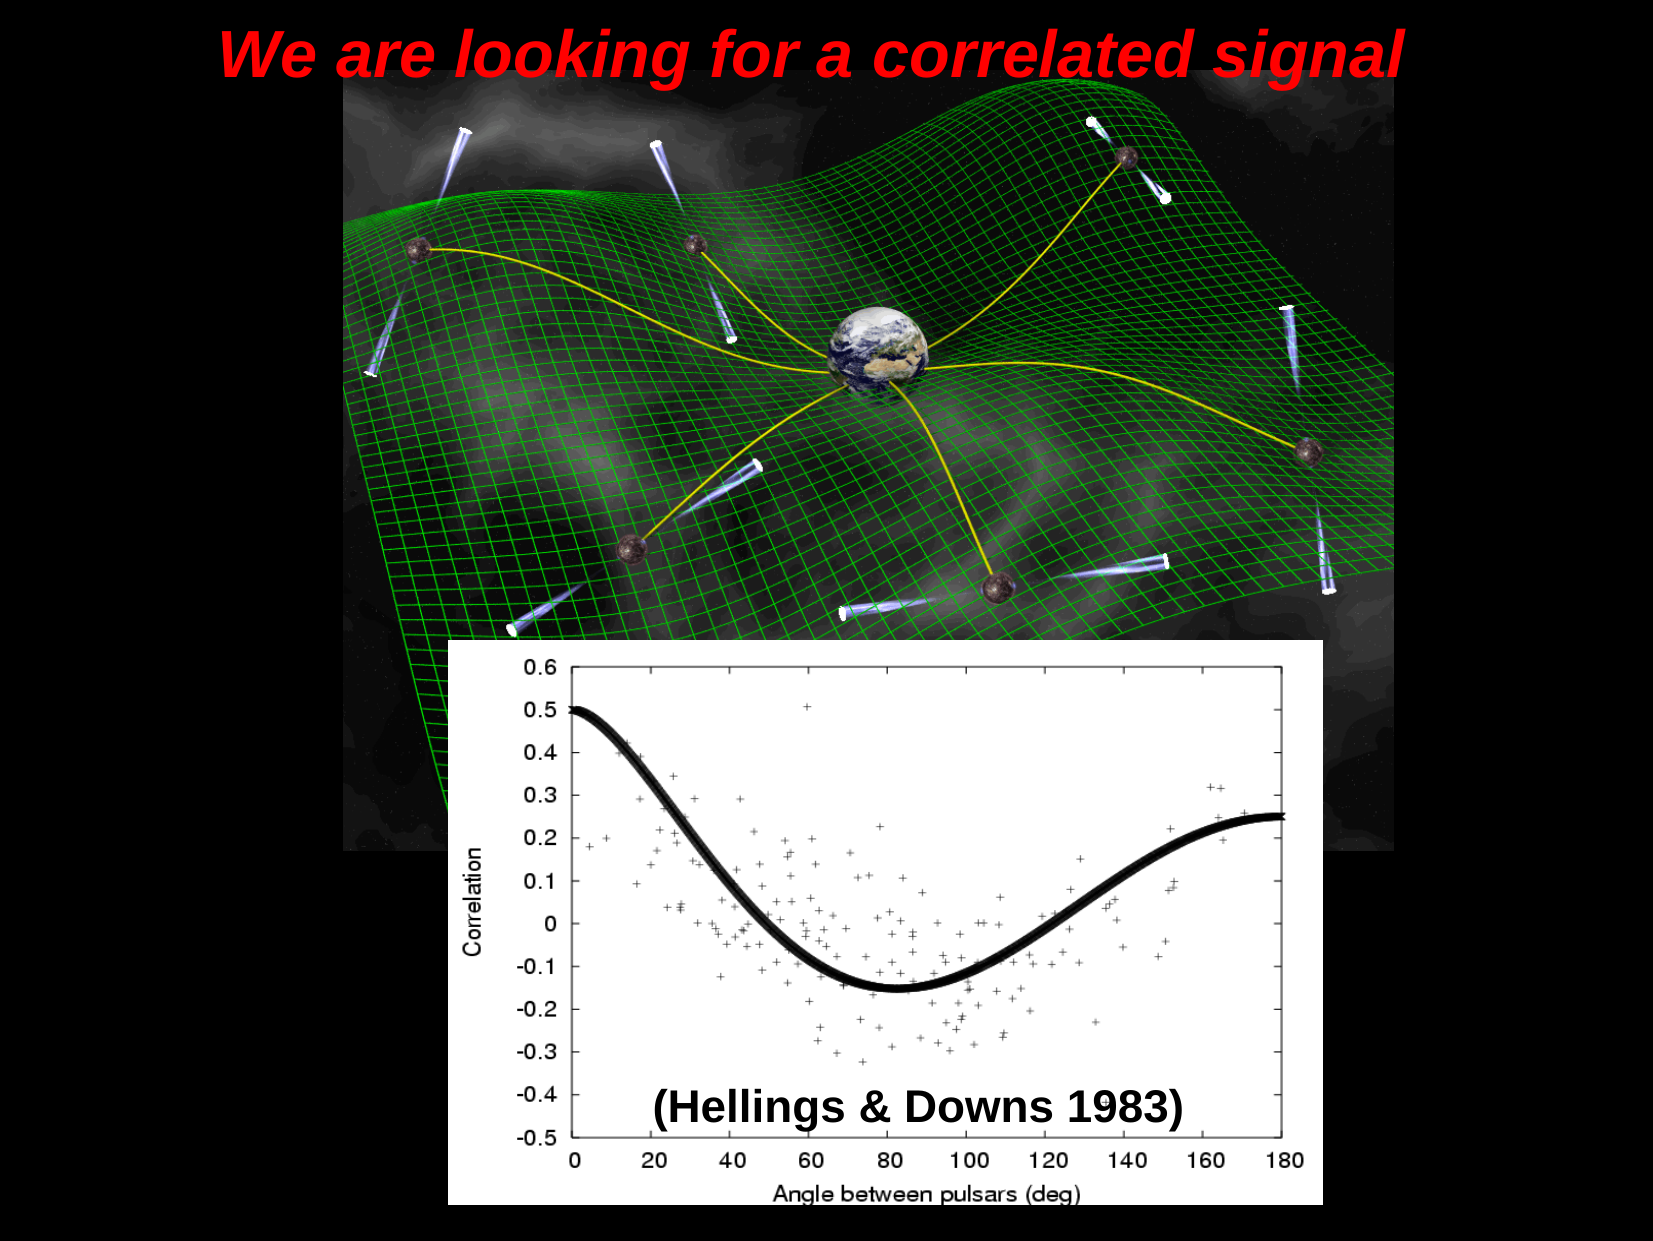

We are looking for a correlated signal
(Hellings & Downs 1983)